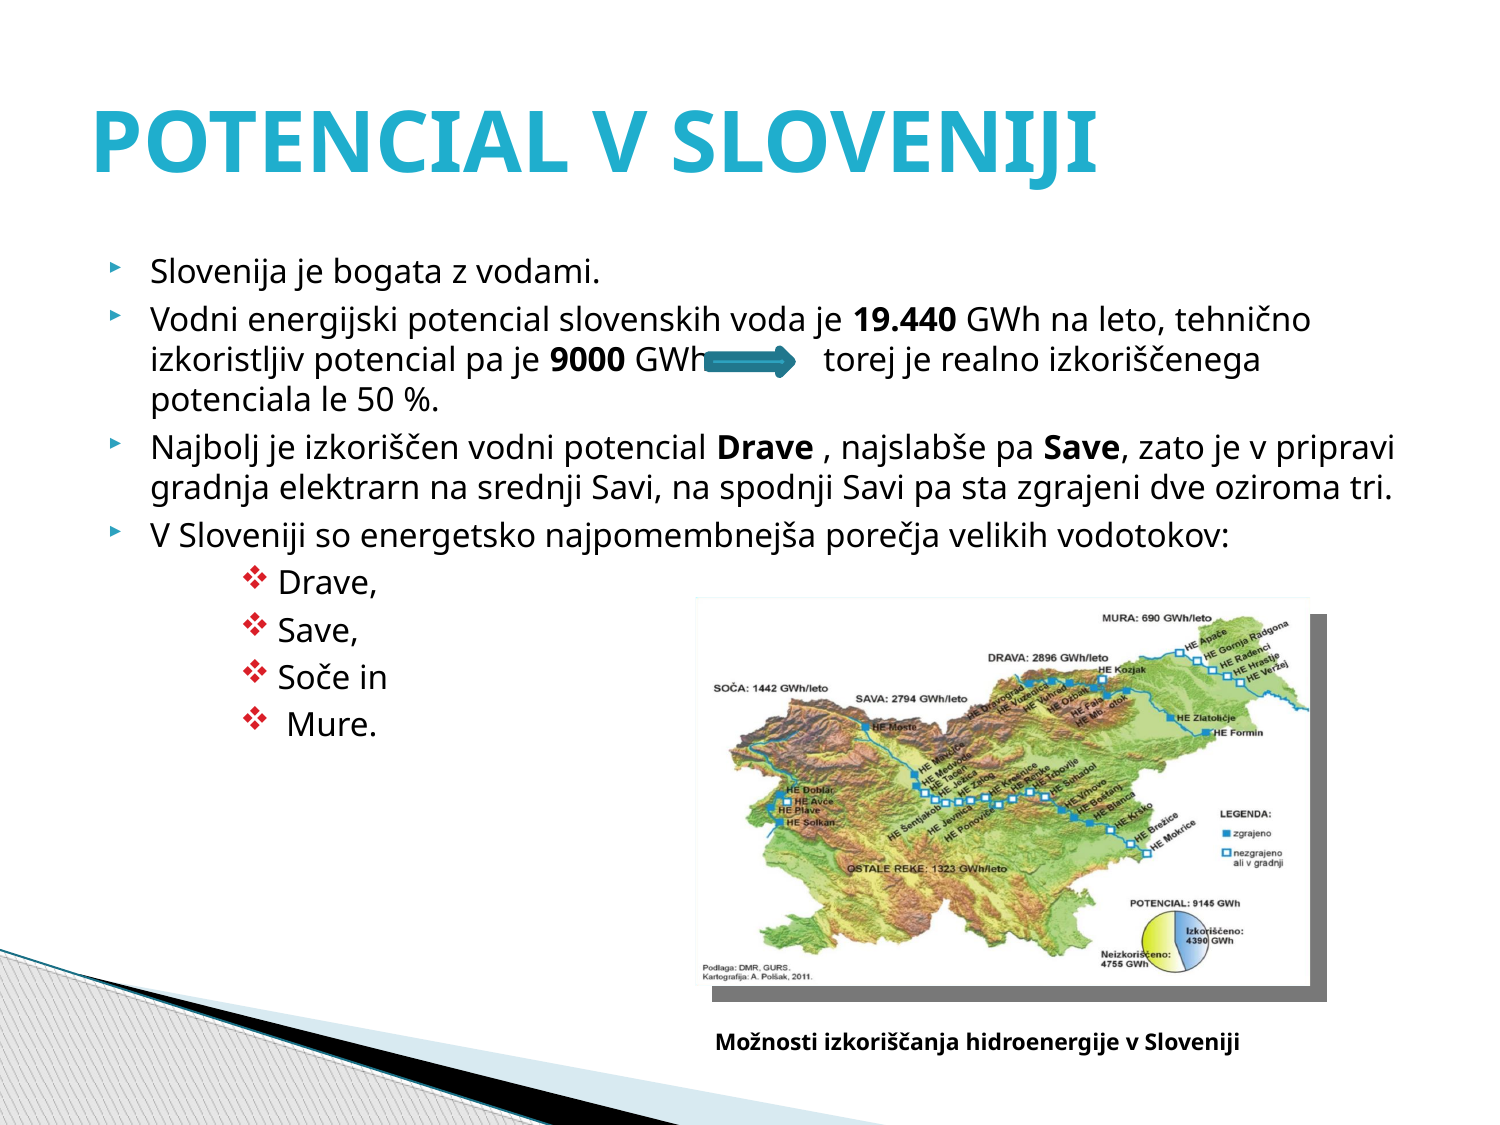

POTENCIAL V SLOVENIJI
# Slovenija je bogata z vodami.
Vodni energijski potencial slovenskih voda je 19.440 GWh na leto, tehnično izkoristljiv potencial pa je 9000 GWh torej je realno izkoriščenega potenciala le 50 %.
Najbolj je izkoriščen vodni potencial Drave , najslabše pa Save, zato je v pripravi gradnja elektrarn na srednji Savi, na spodnji Savi pa sta zgrajeni dve oziroma tri.
V Sloveniji so energetsko najpomembnejša porečja velikih vodotokov:
Drave,
Save,
Soče in
 Mure.
Možnosti izkoriščanja hidroenergije v Sloveniji